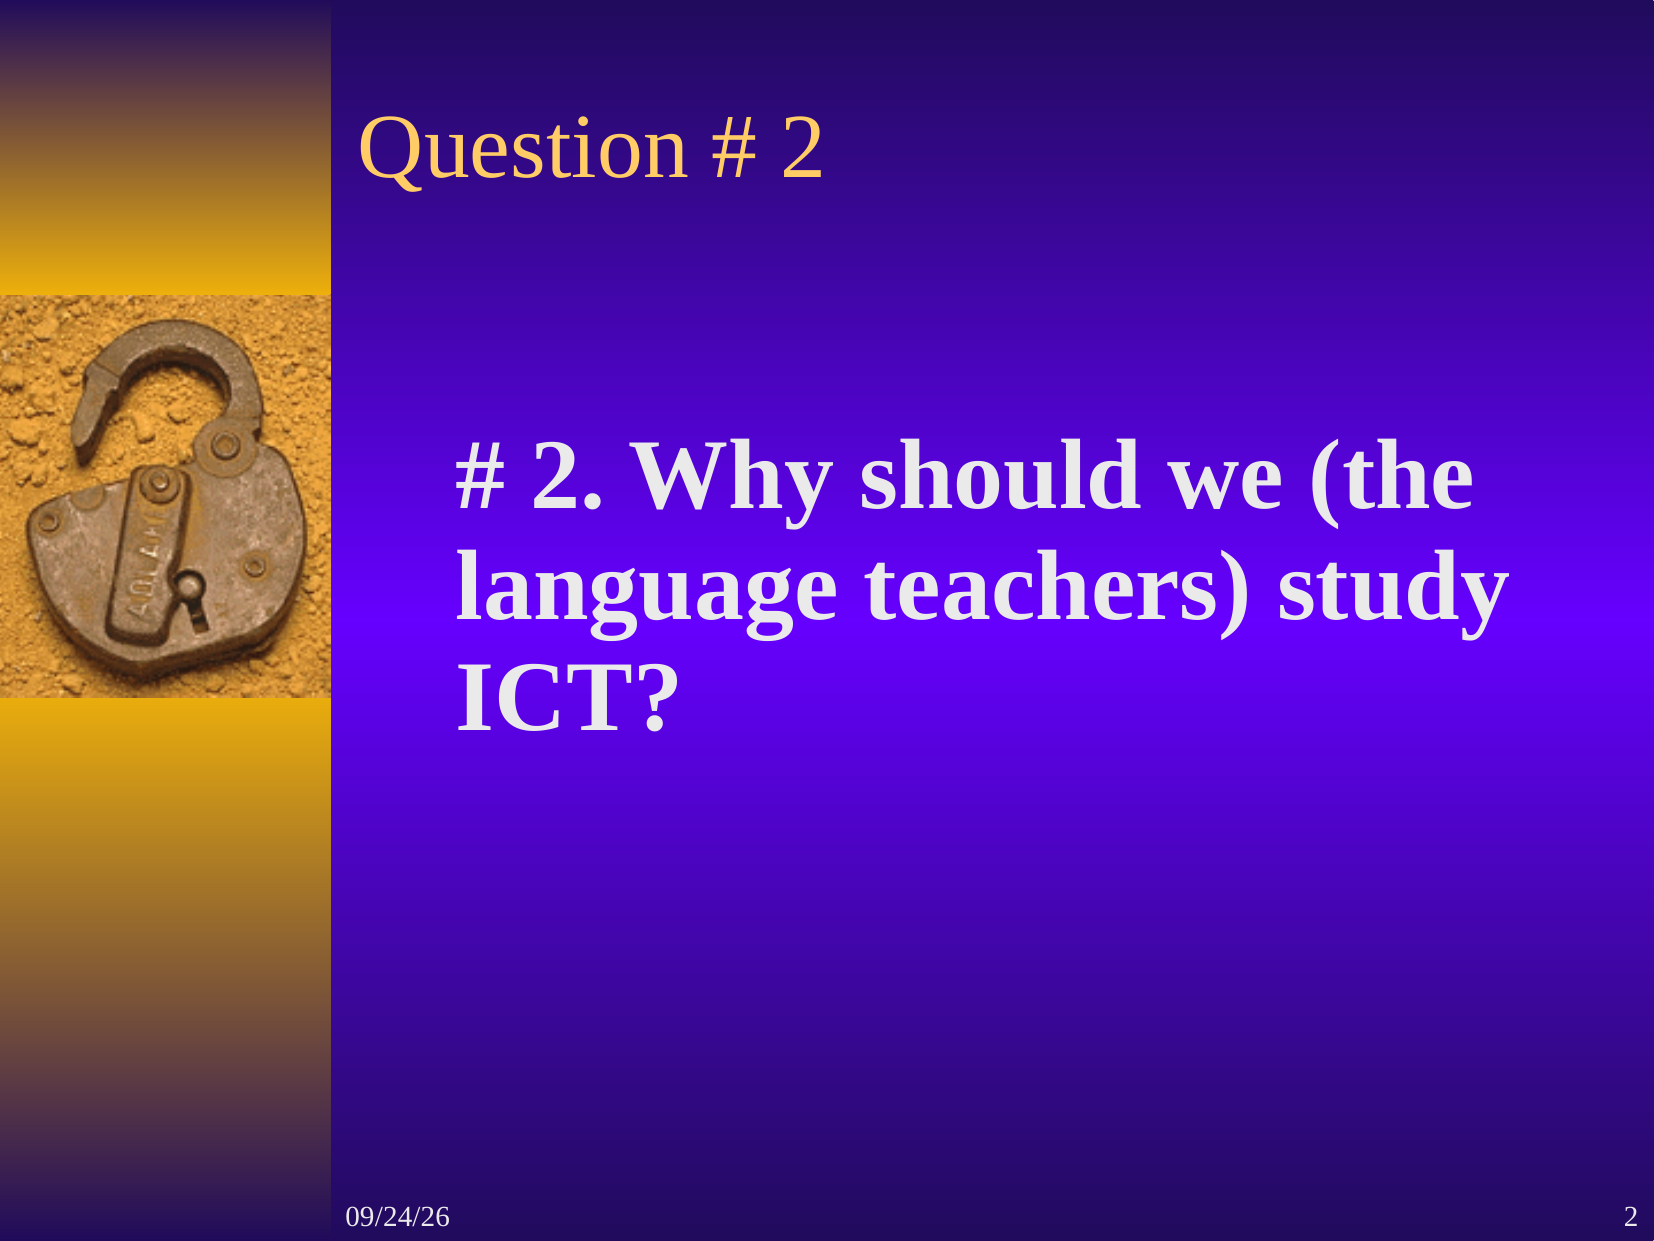

# Question # 2
# 2. Why should we (the language teachers) study ICT?
2